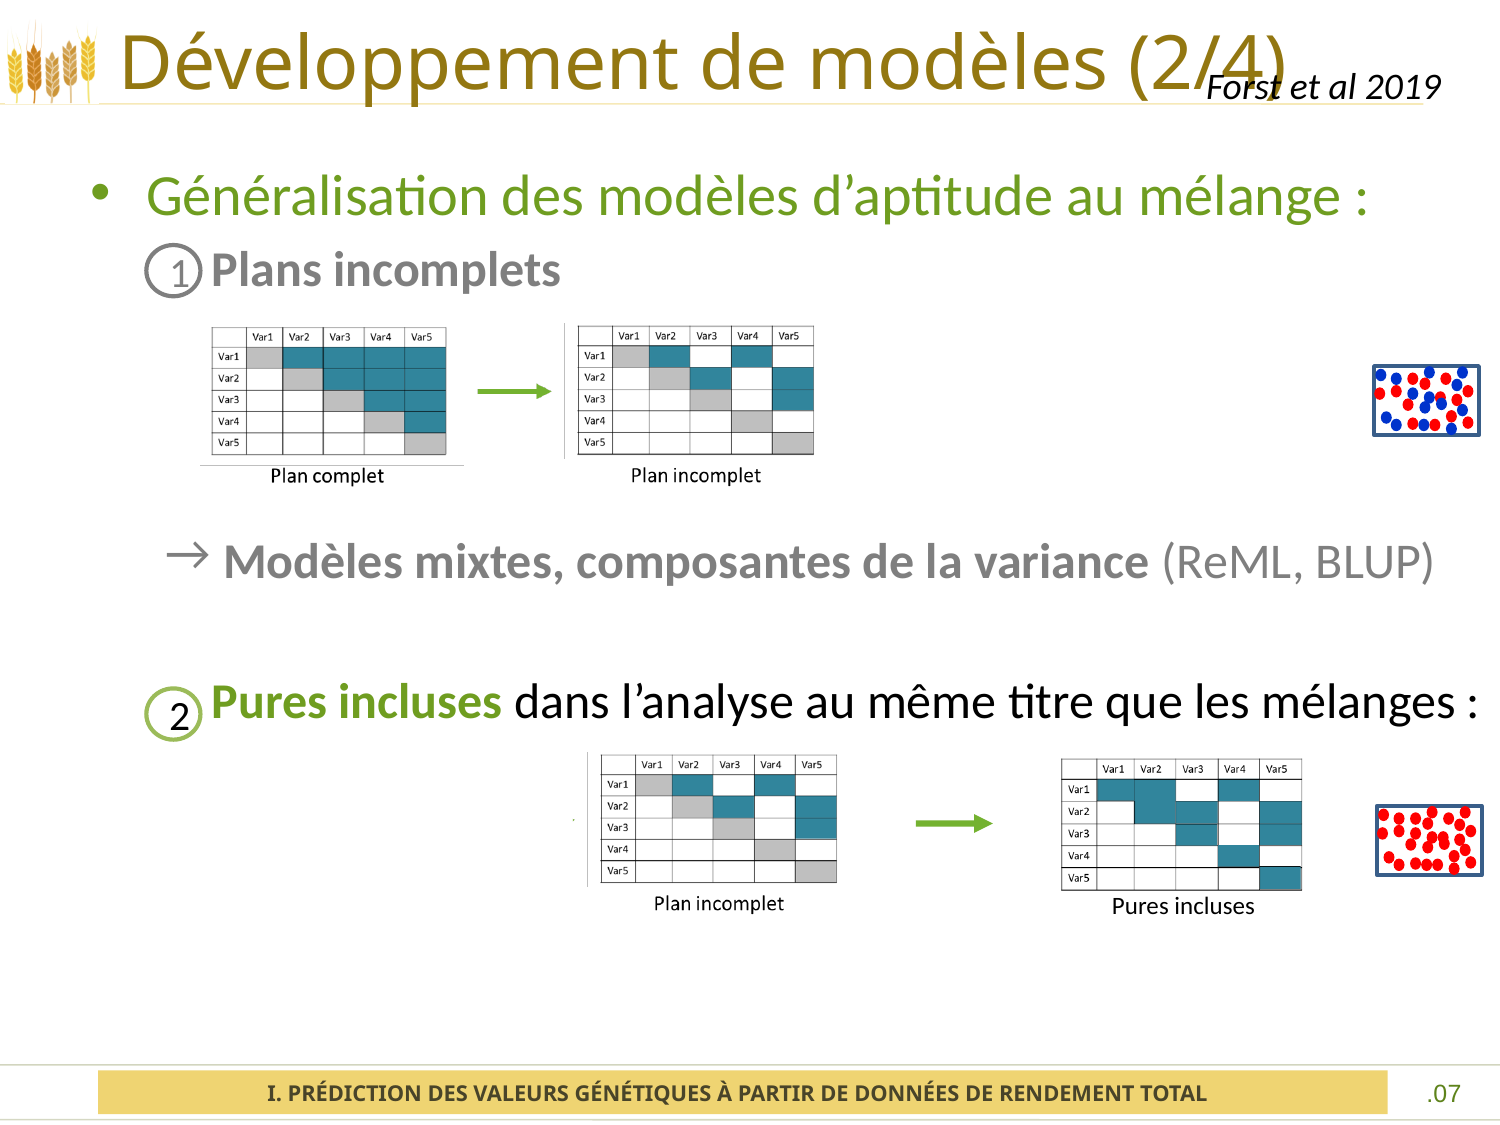

# Développement de modèles (2/4)
Forst et al 2019
Généralisation des modèles d’aptitude au mélange :
Plans incomplets
 Modèles mixtes, composantes de la variance (ReML, BLUP)
Pures incluses dans l’analyse au même titre que les mélanges :
1
2
Pures incluses
I. PRÉDICTION DES VALEURS GÉNÉTIQUES À PARTIR DE DONNÉES DE RENDEMENT TOTAL